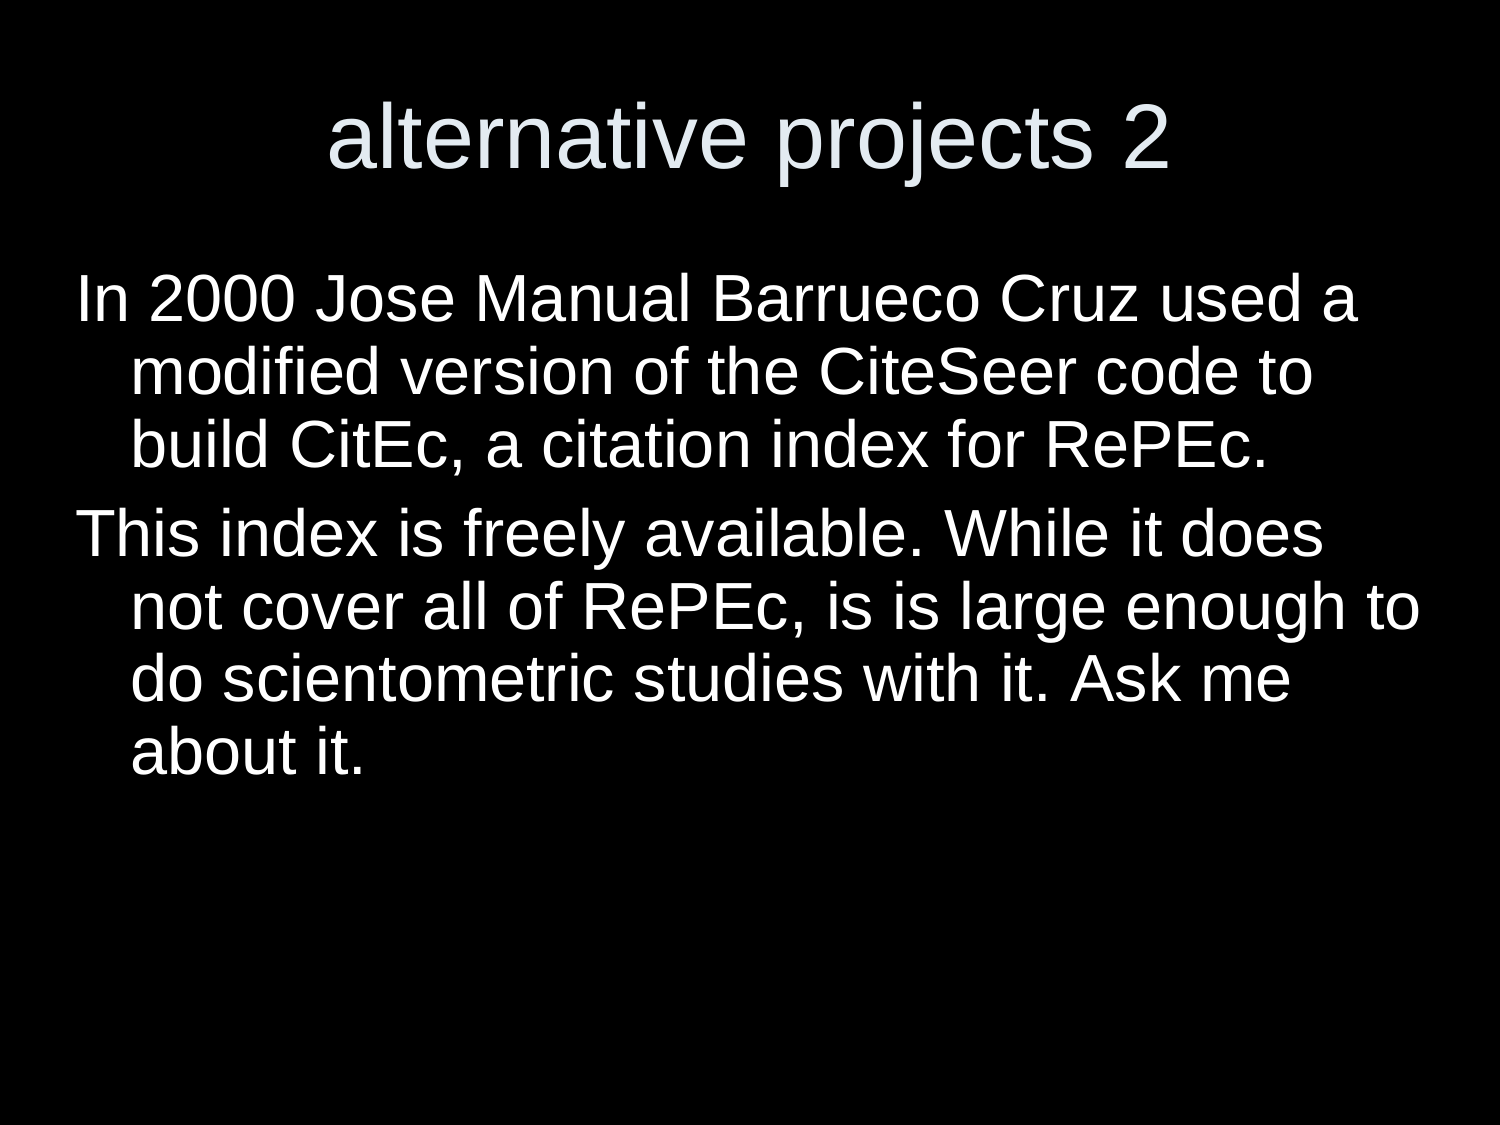

# alternative projects 2
In 2000 Jose Manual Barrueco Cruz used a modified version of the CiteSeer code to build CitEc, a citation index for RePEc.
This index is freely available. While it does not cover all of RePEc, is is large enough to do scientometric studies with it. Ask me about it.